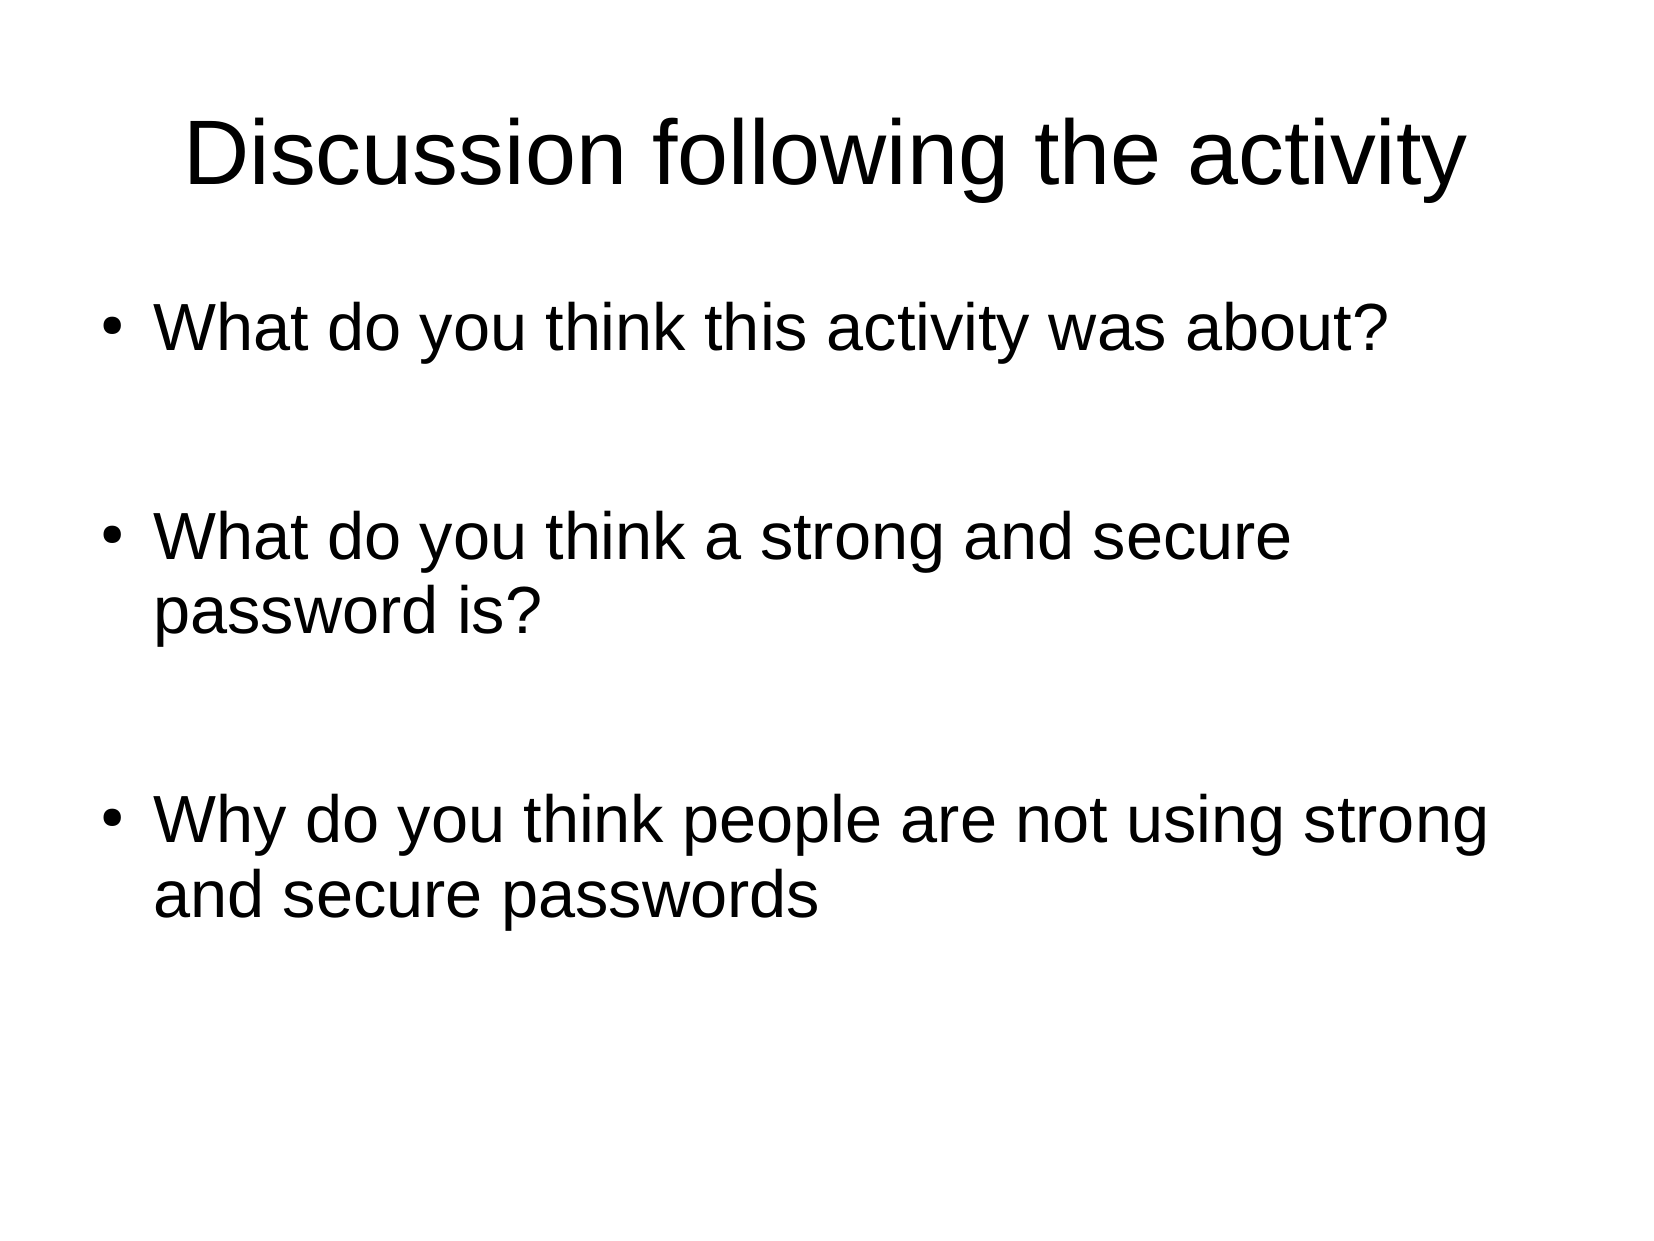

# Discussion following the activity
What do you think this activity was about?
What do you think a strong and secure password is?
Why do you think people are not using strong and secure passwords